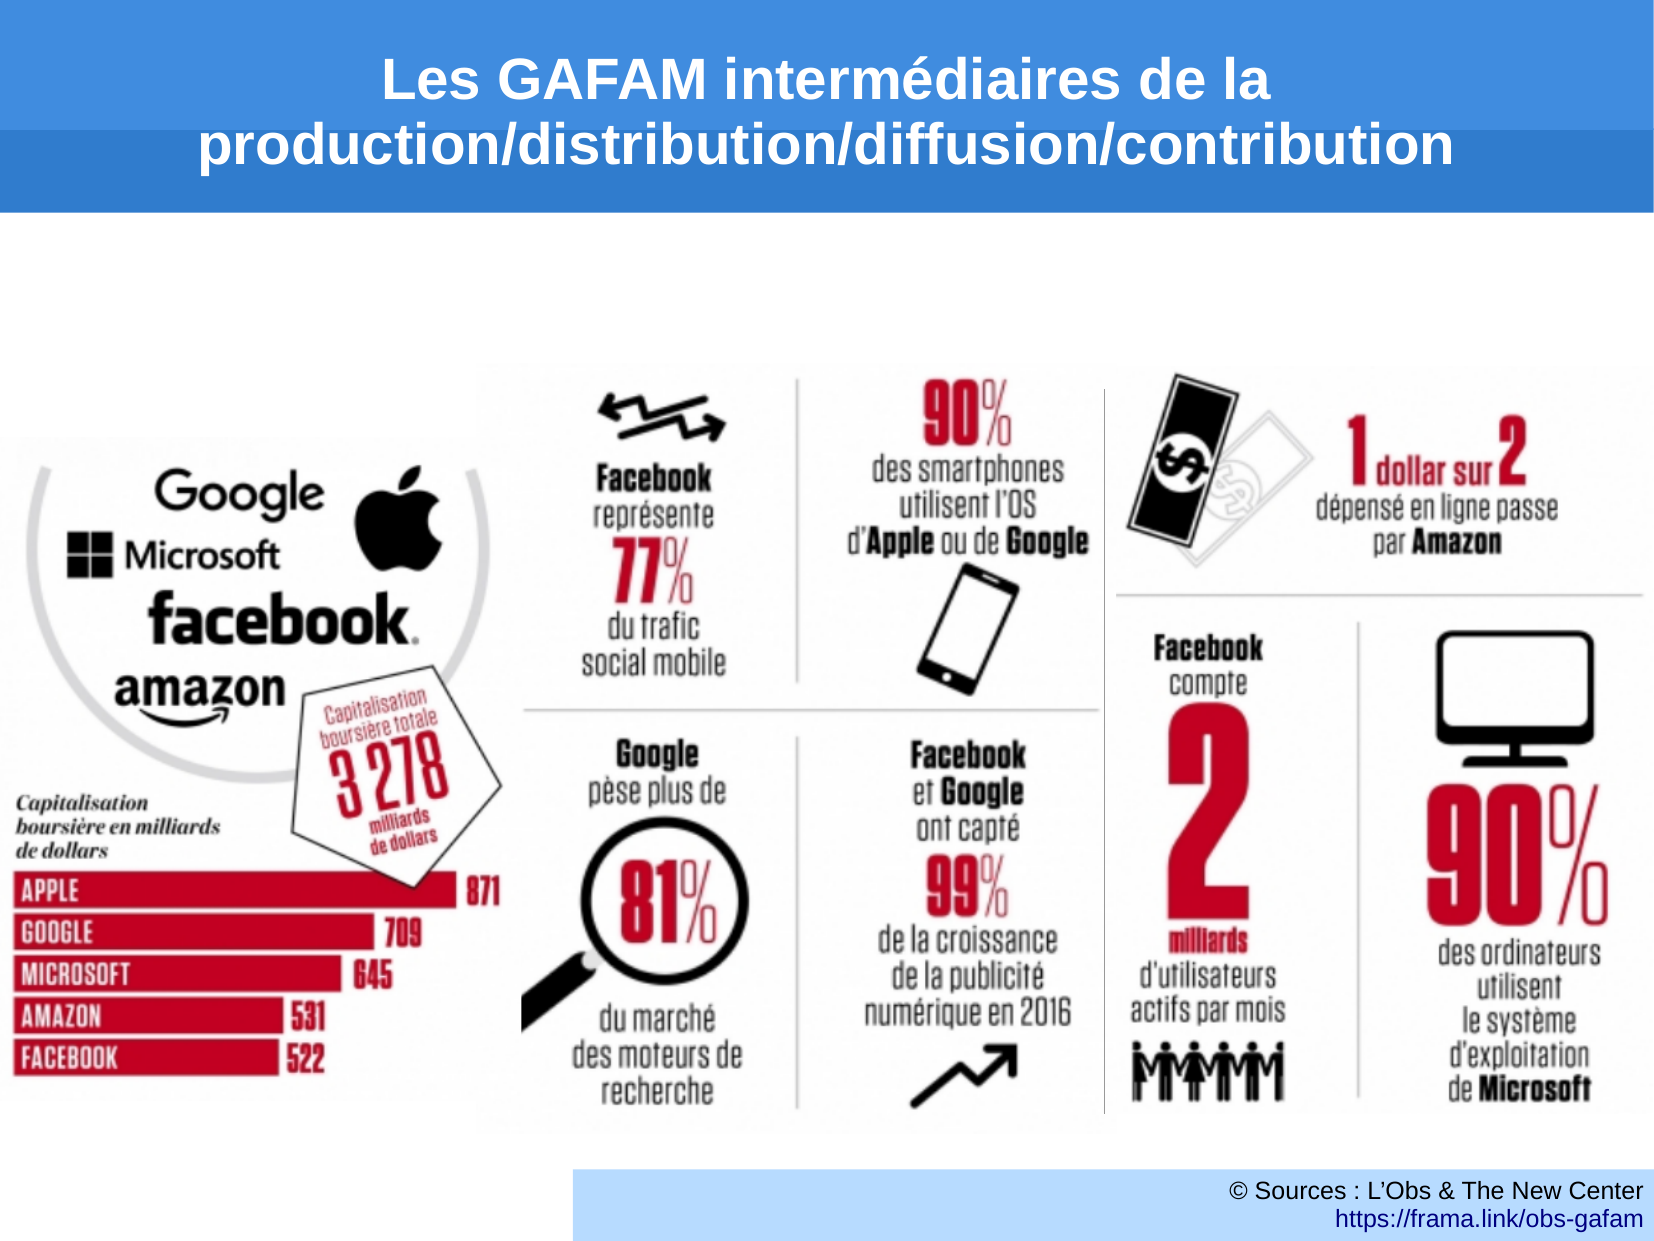

# Les GAFAM intermédiaires de la production/distribution/diffusion/contribution
© Sources : L’Obs & The New Center
https://frama.link/obs-gafam